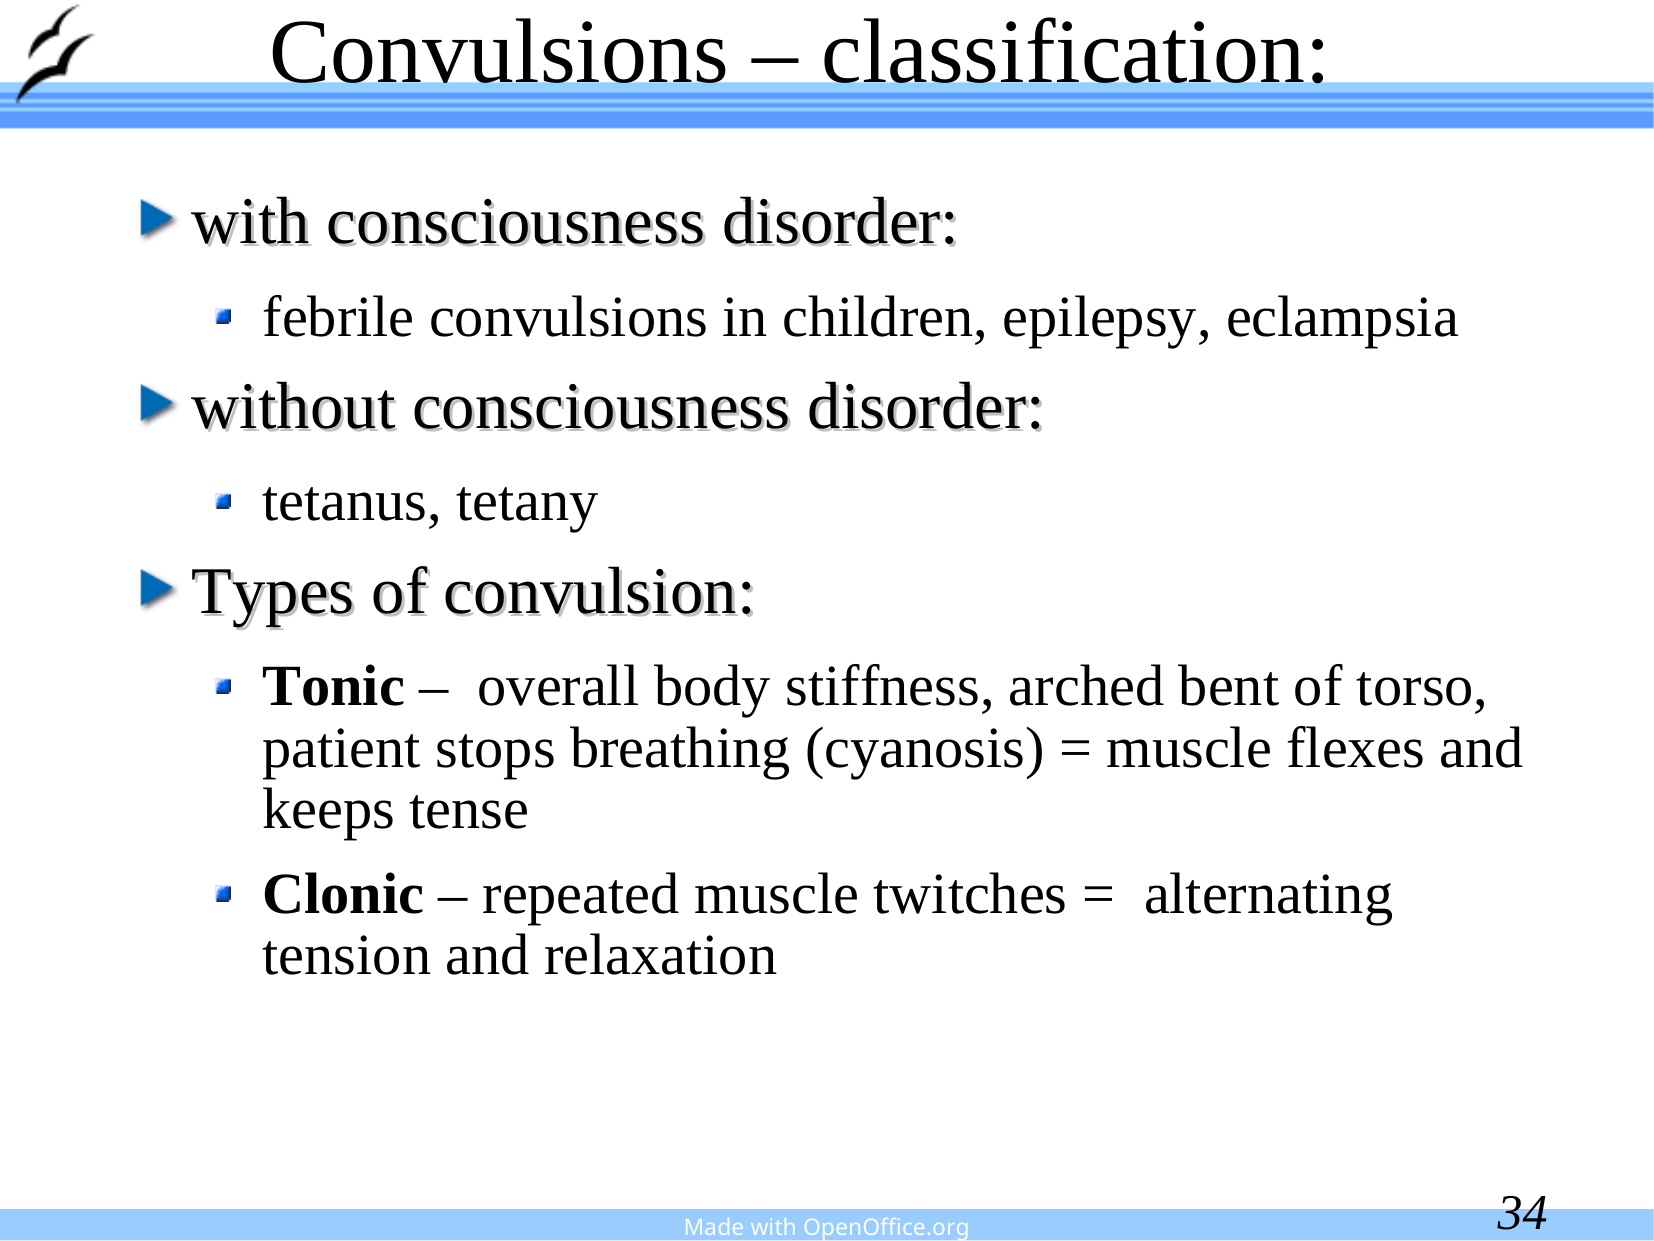

# Convulsions – classification:
with consciousness disorder:
febrile convulsions in children, epilepsy, eclampsia
without consciousness disorder:
tetanus, tetany
Types of convulsion:
Tonic – overall body stiffness, arched bent of torso, patient stops breathing (cyanosis) = muscle flexes and keeps tense
Clonic – repeated muscle twitches = alternating tension and relaxation